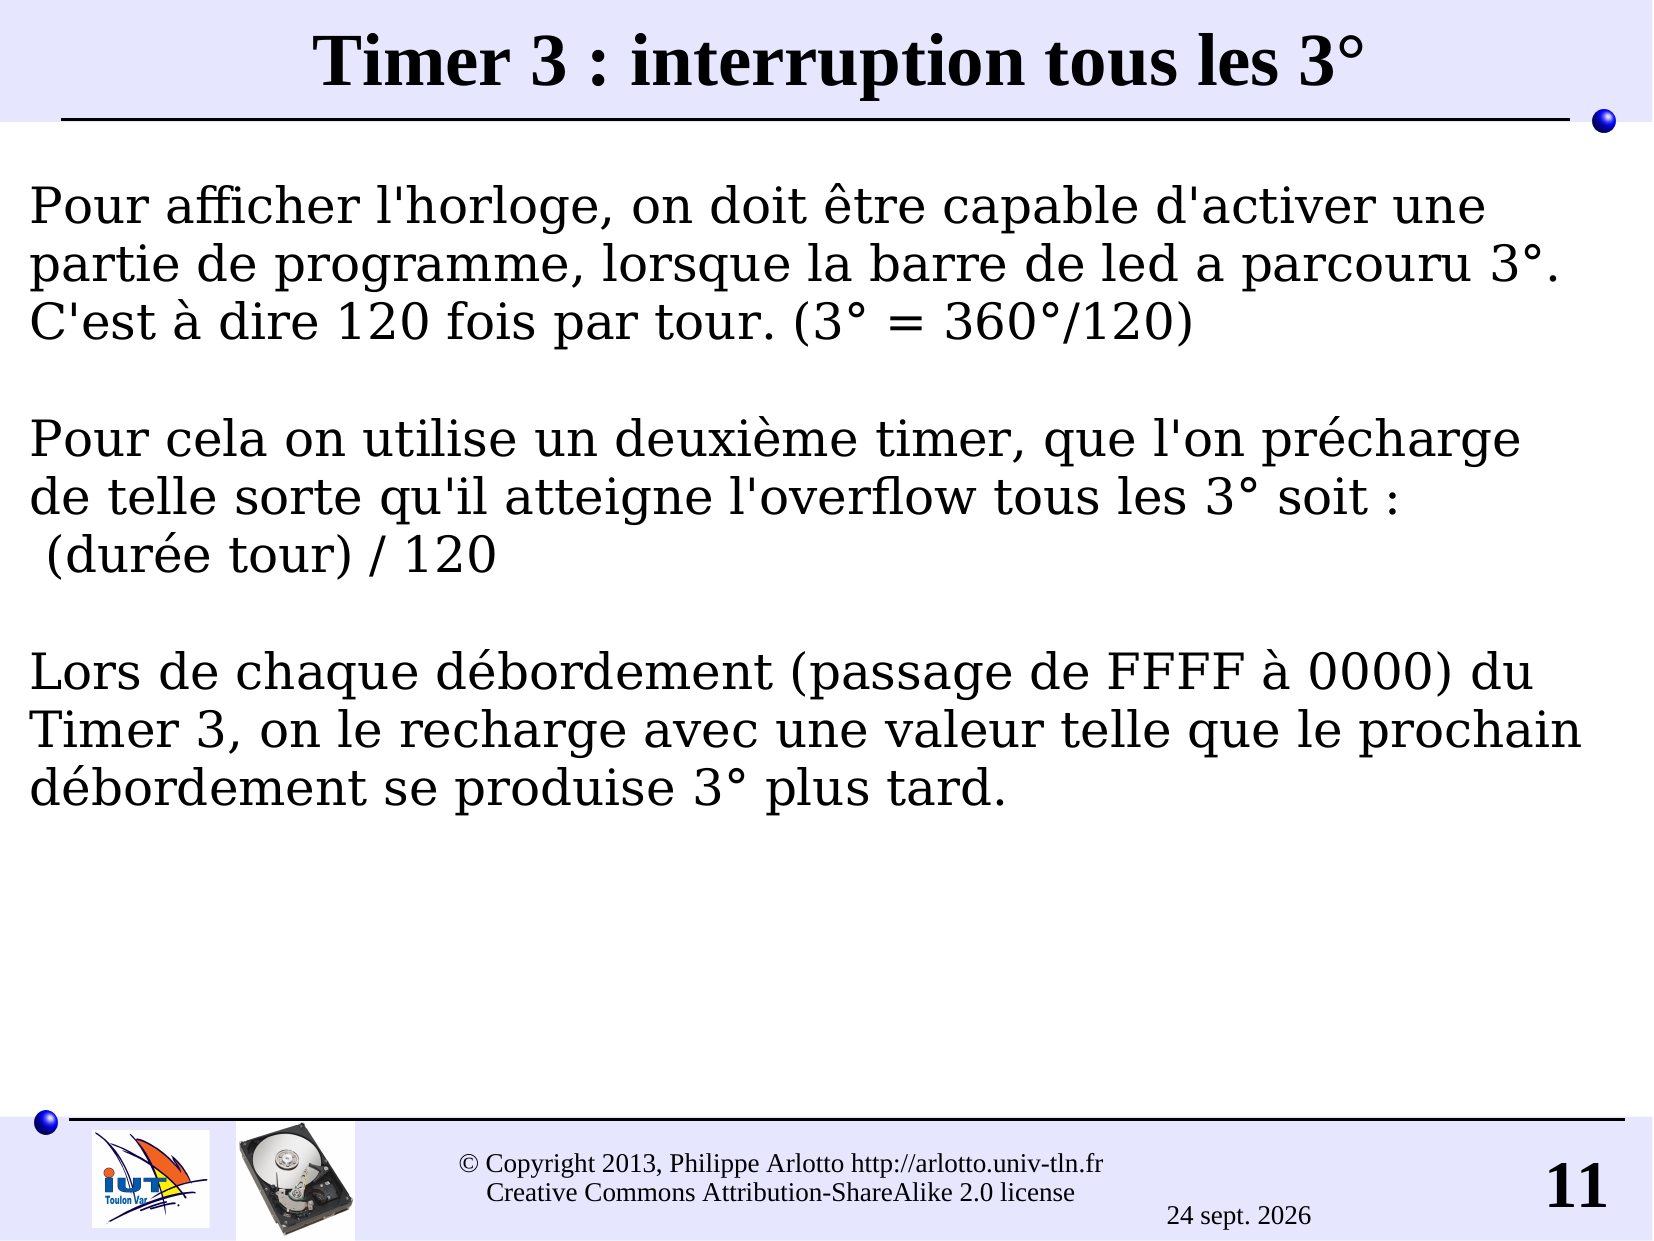

# Timer 3 : interruption tous les 3°
Pour afficher l'horloge, on doit être capable d'activer une
partie de programme, lorsque la barre de led a parcouru 3°.
C'est à dire 120 fois par tour. (3° = 360°/120)
Pour cela on utilise un deuxième timer, que l'on précharge
de telle sorte qu'il atteigne l'overflow tous les 3° soit :
 (durée tour) / 120
Lors de chaque débordement (passage de FFFF à 0000) du
Timer 3, on le recharge avec une valeur telle que le prochain
débordement se produise 3° plus tard.